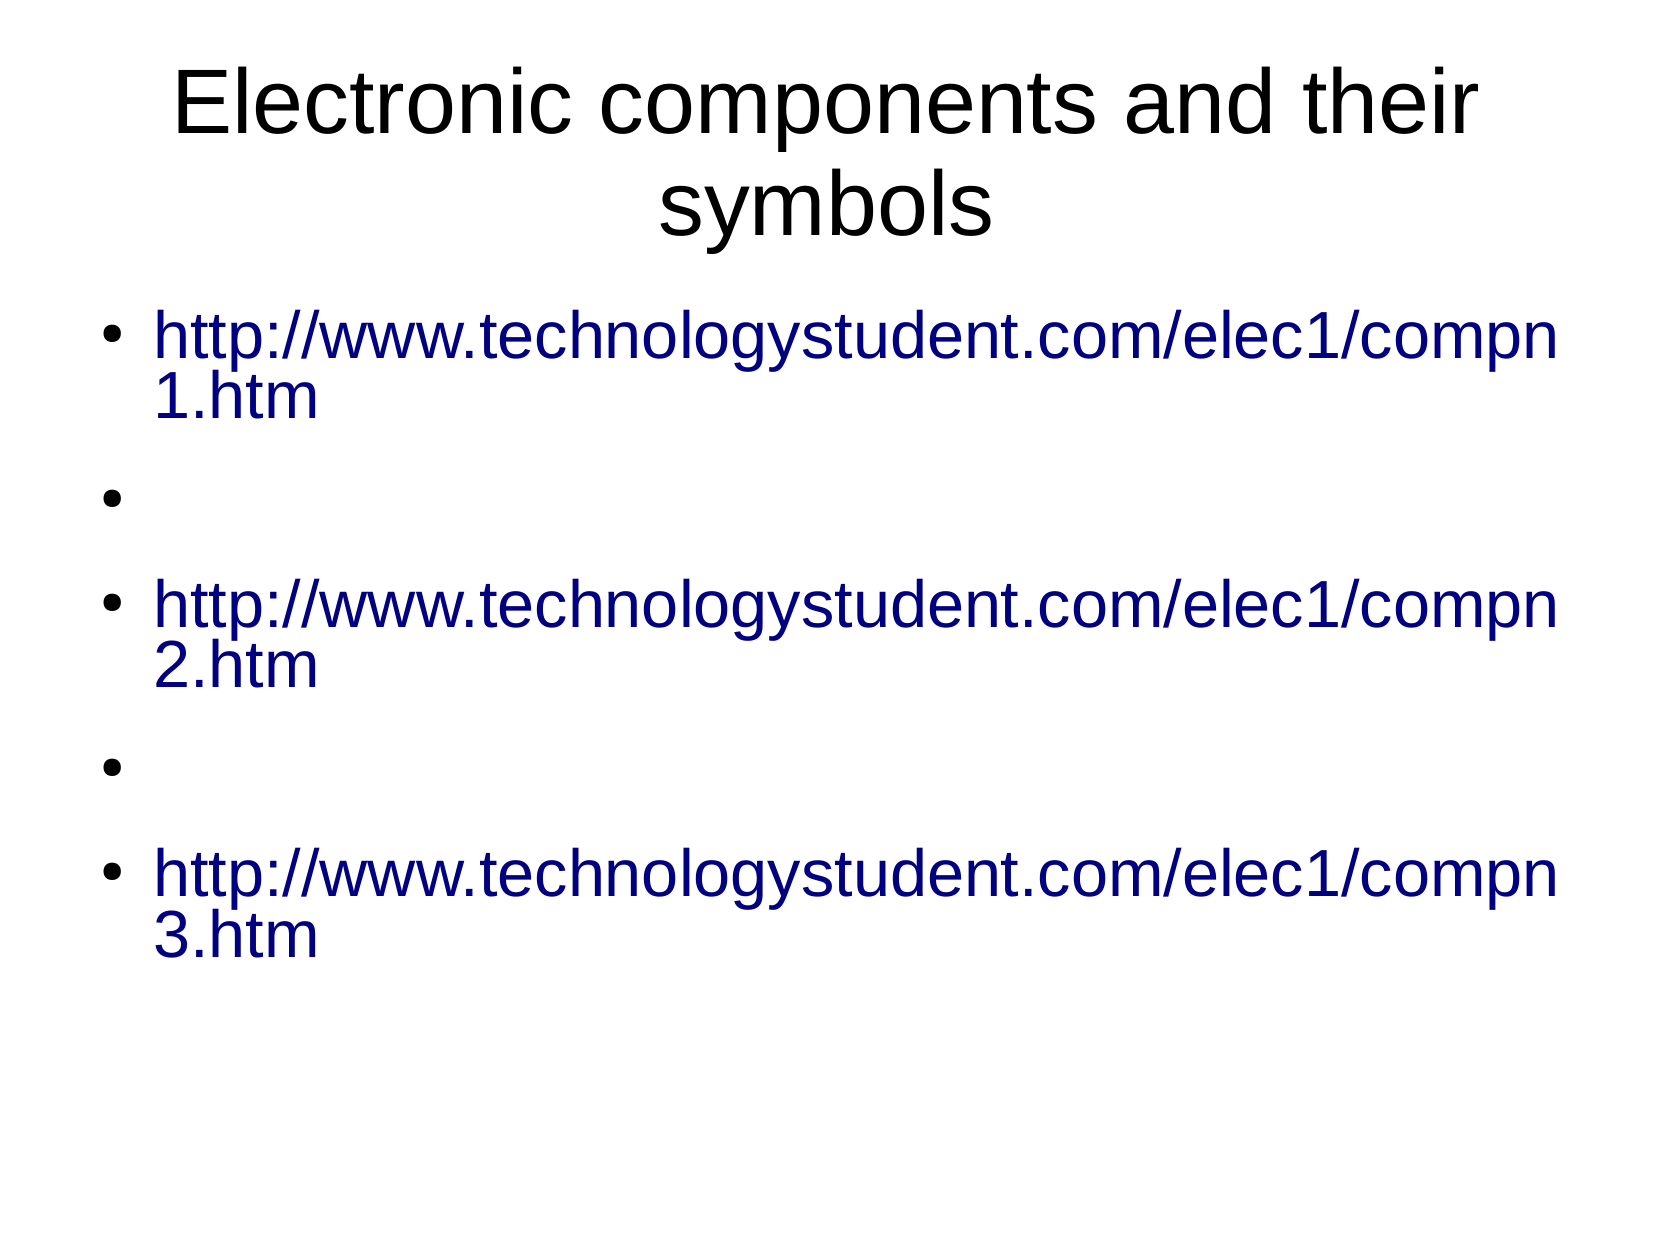

# Electronic components and their symbols
http://www.technologystudent.com/elec1/compn1.htm
http://www.technologystudent.com/elec1/compn2.htm
http://www.technologystudent.com/elec1/compn3.htm